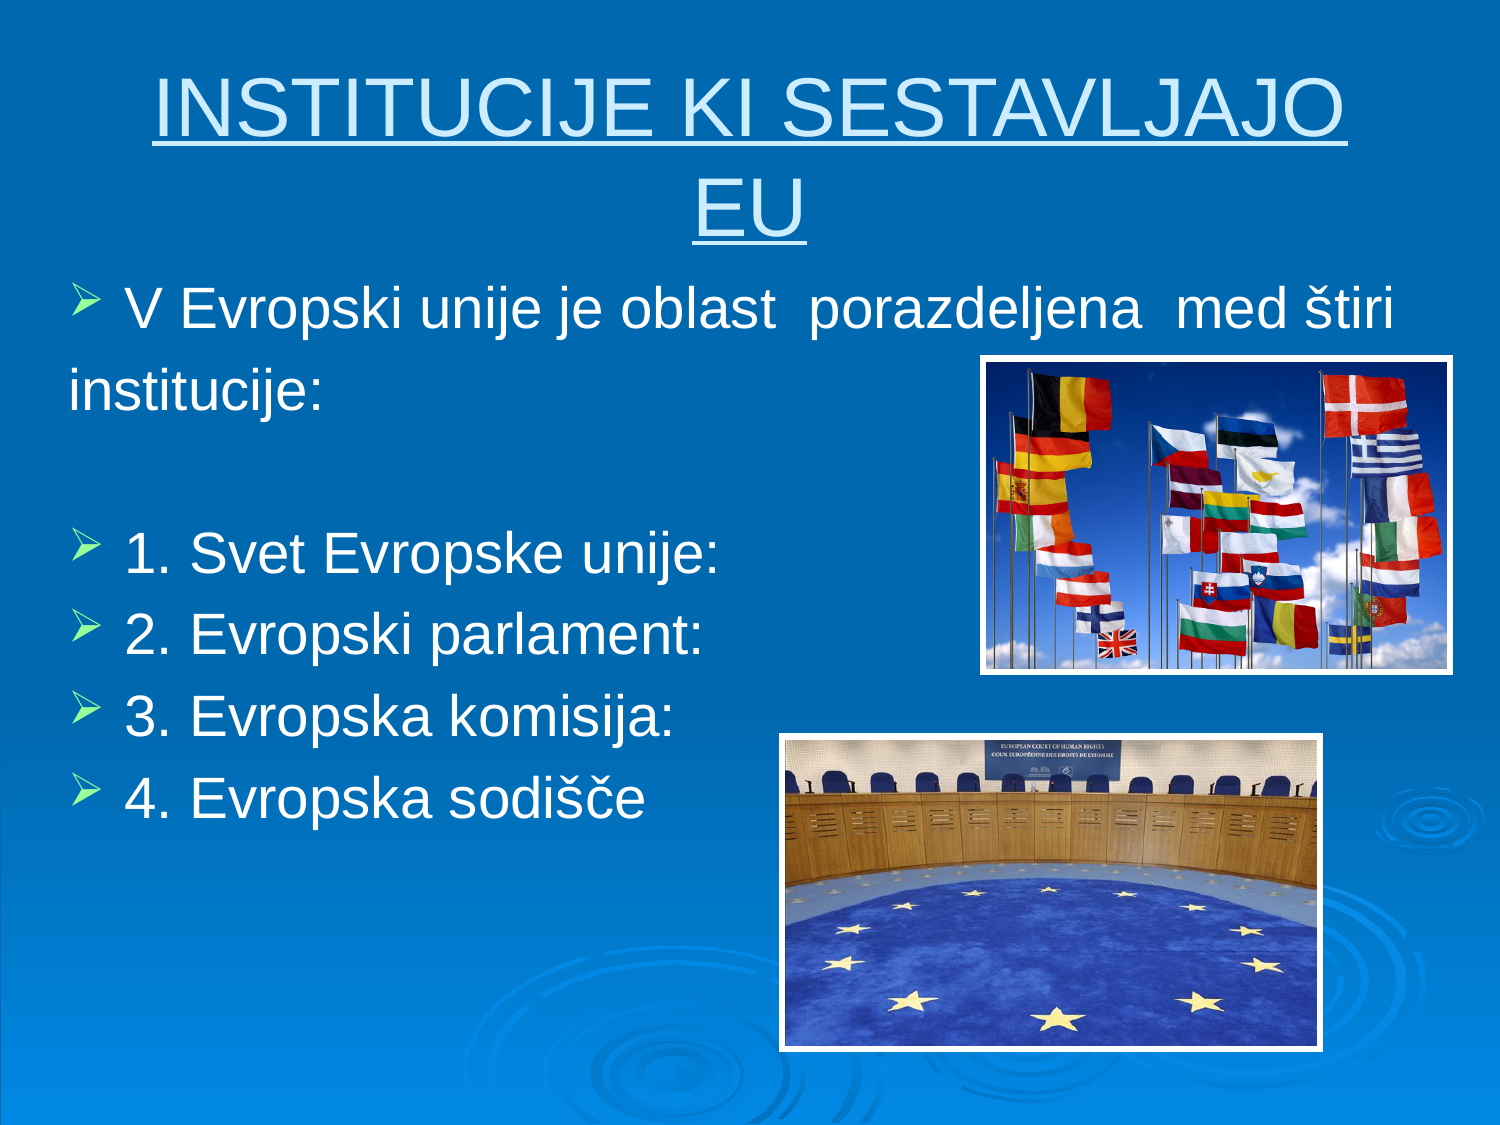

# INSTITUCIJE KI SESTAVLJAJO EU
V Evropski unije je oblast porazdeljena med štiri
institucije:
1. Svet Evropske unije:
2. Evropski parlament:
3. Evropska komisija:
4. Evropska sodišče